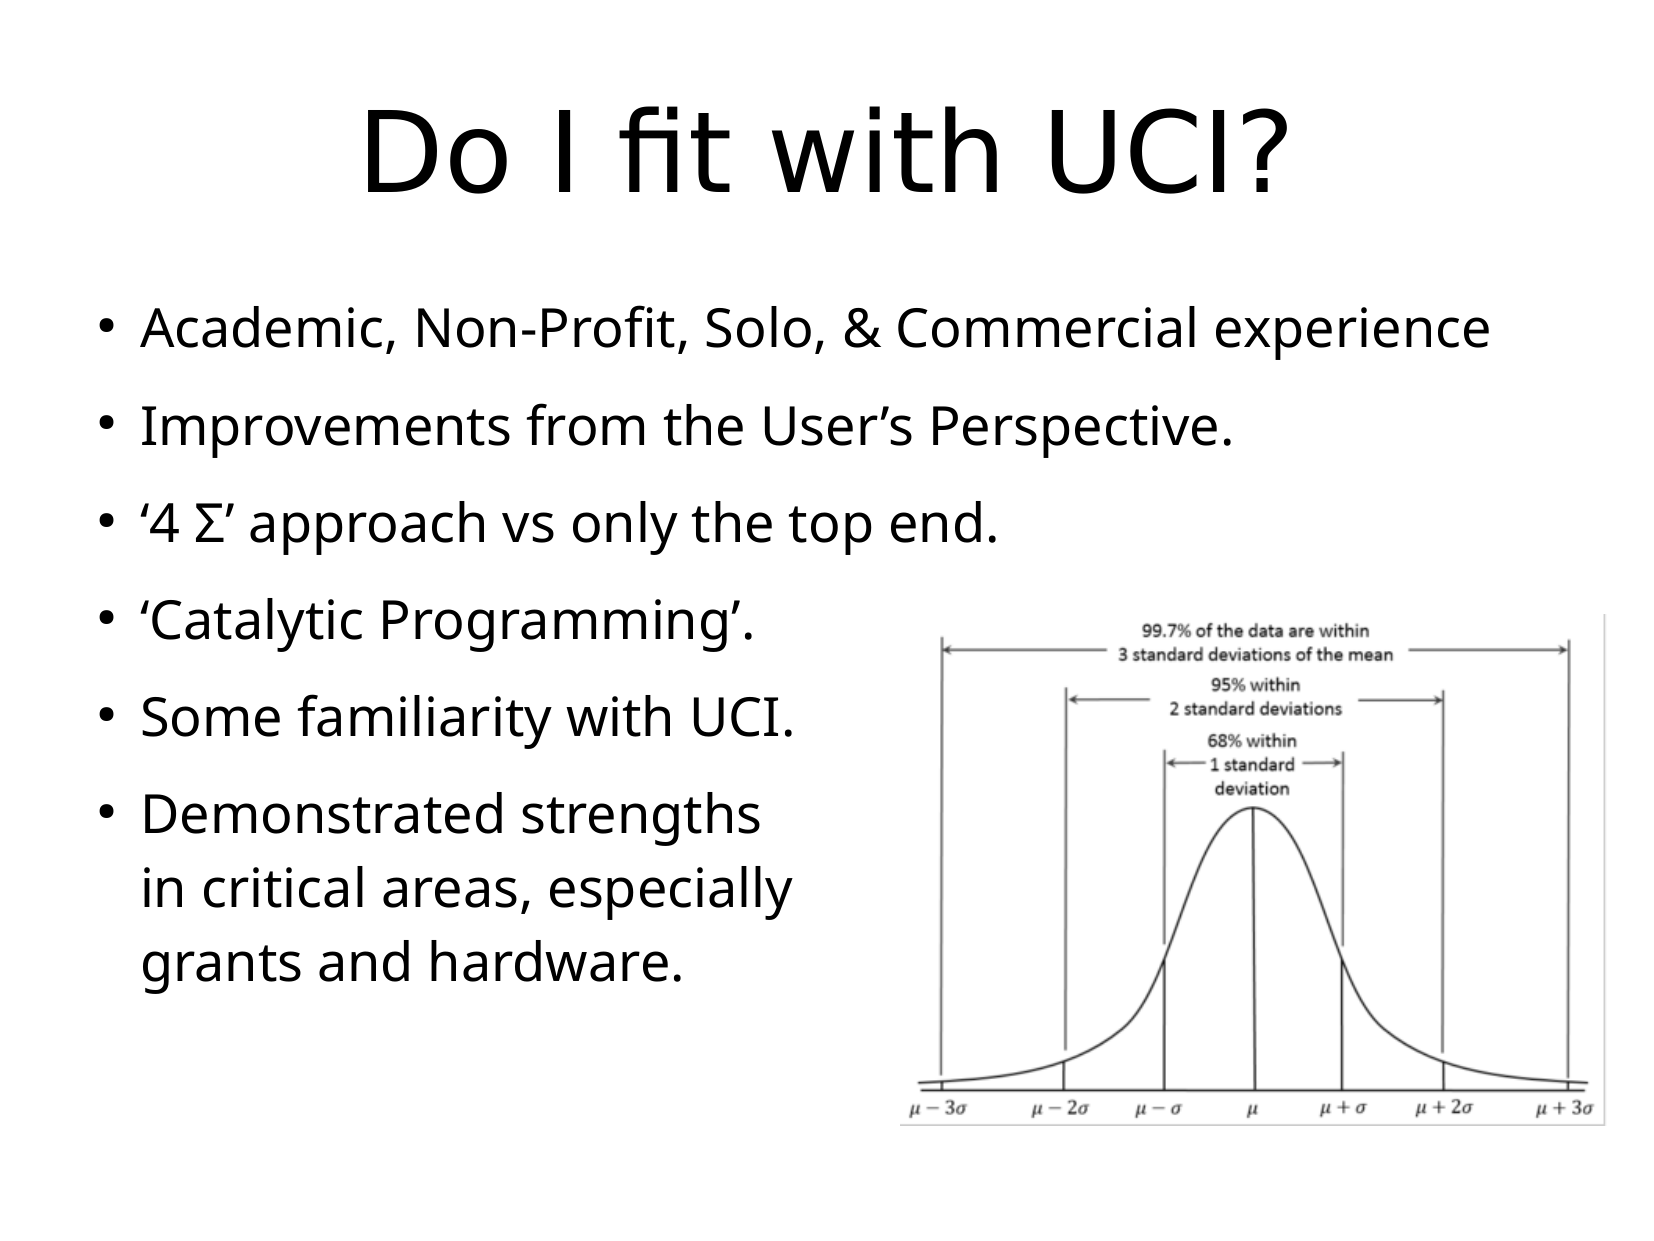

# Do I fit with UCI?
Academic, Non-Profit, Solo, & Commercial experience
Improvements from the User’s Perspective.
‘4 Σ’ approach vs only the top end.
‘Catalytic Programming’.
Some familiarity with UCI.
Demonstrated strengths
in critical areas, especially
grants and hardware.